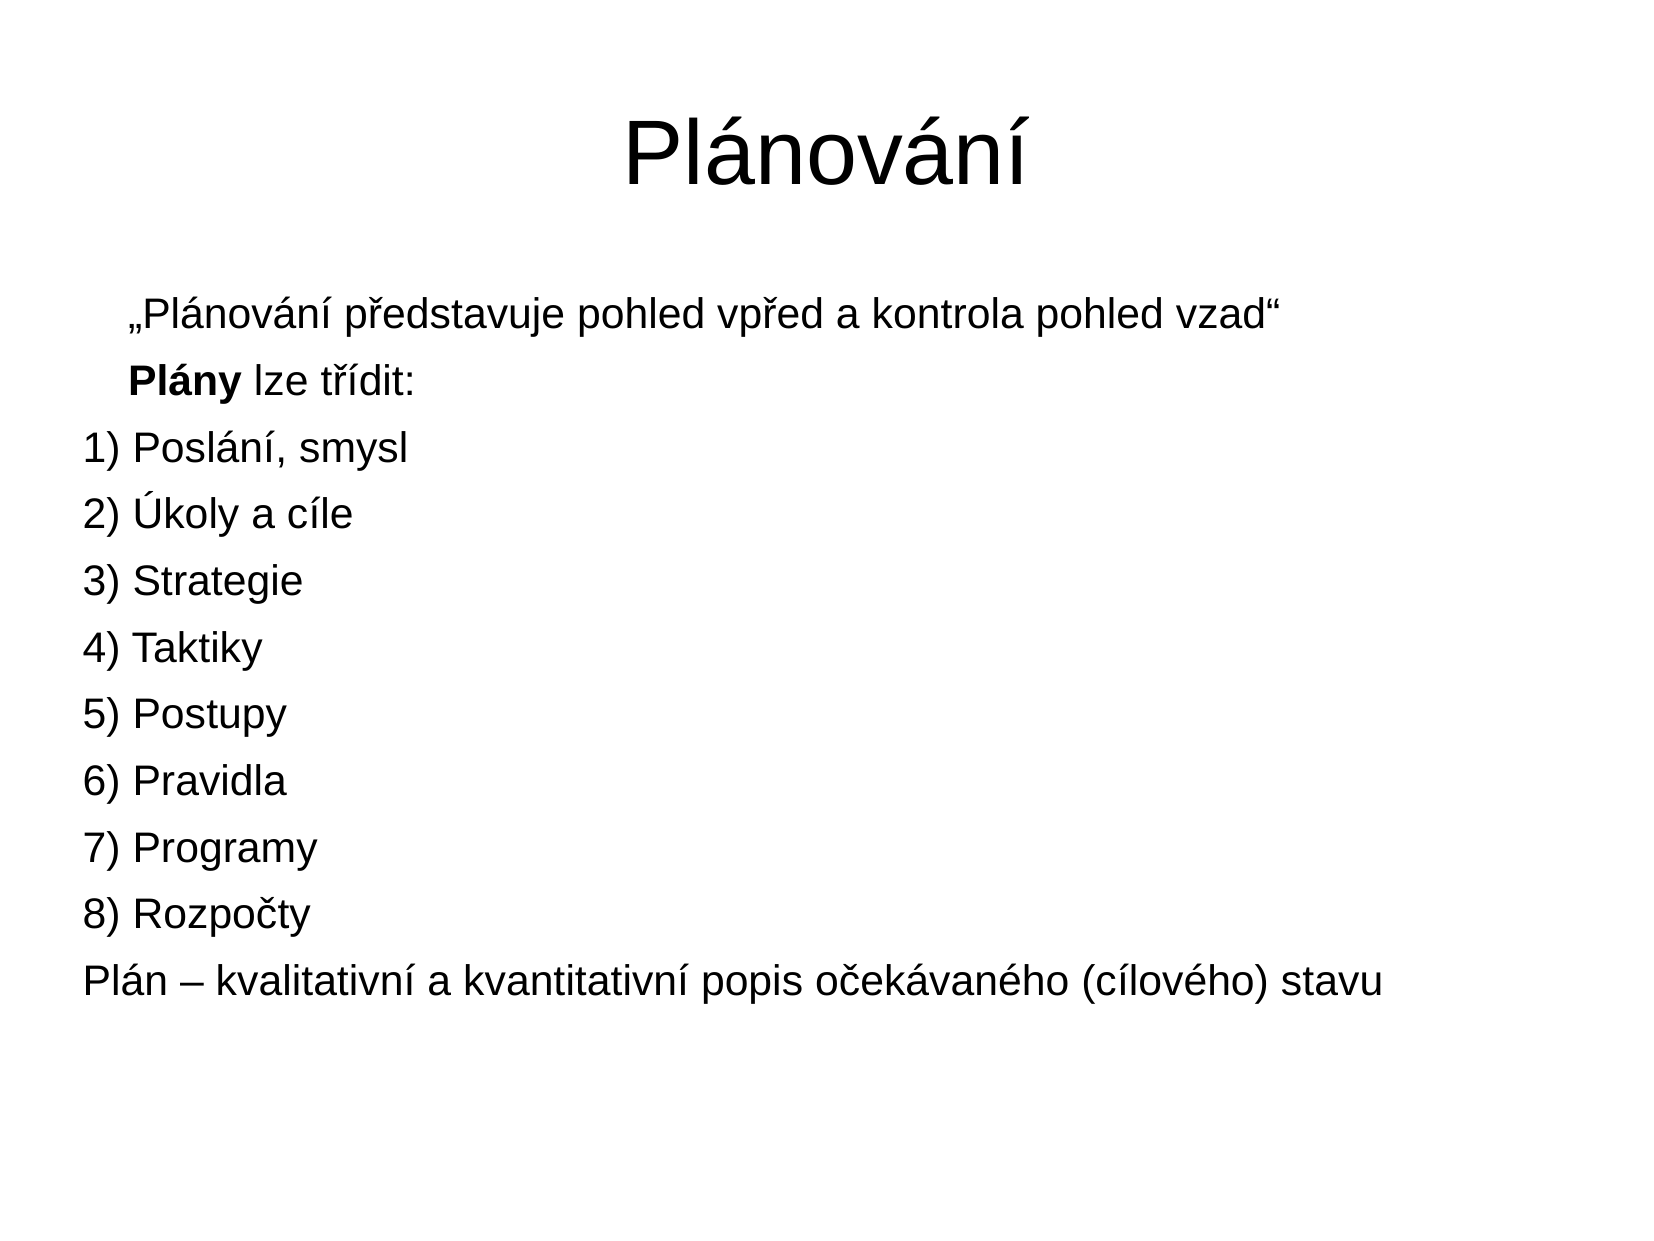

# Plánování
„Plánování představuje pohled vpřed a kontrola pohled vzad“
Plány lze třídit:
1) Poslání, smysl
2) Úkoly a cíle
3) Strategie
4) Taktiky
5) Postupy
6) Pravidla
7) Programy
8) Rozpočty
Plán – kvalitativní a kvantitativní popis očekávaného (cílového) stavu